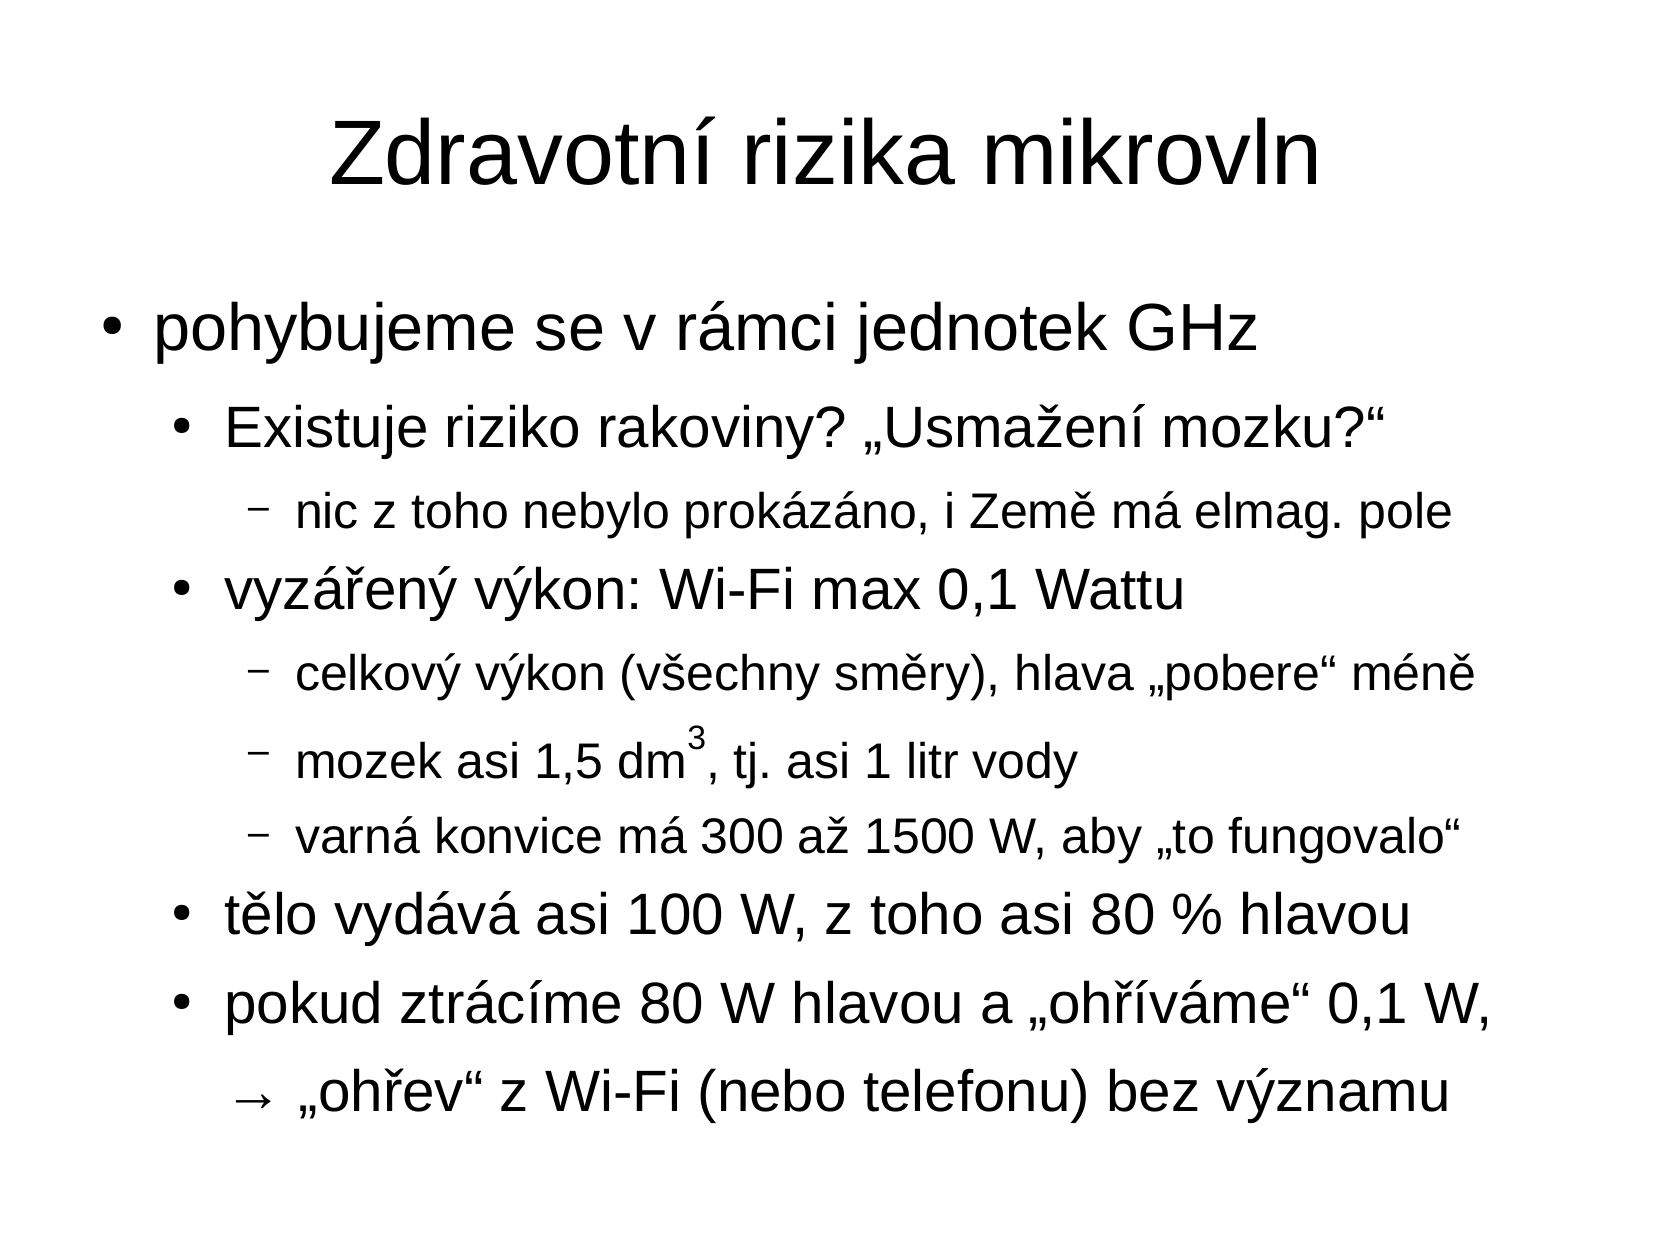

# Zdravotní rizika mikrovln
pohybujeme se v rámci jednotek GHz
Existuje riziko rakoviny? „Usmažení mozku?“
nic z toho nebylo prokázáno, i Země má elmag. pole
vyzářený výkon: Wi-Fi max 0,1 Wattu
celkový výkon (všechny směry), hlava „pobere“ méně
mozek asi 1,5 dm3, tj. asi 1 litr vody
varná konvice má 300 až 1500 W, aby „to fungovalo“
tělo vydává asi 100 W, z toho asi 80 % hlavou
pokud ztrácíme 80 W hlavou a „ohříváme“ 0,1 W,
→ „ohřev“ z Wi-Fi (nebo telefonu) bez významu